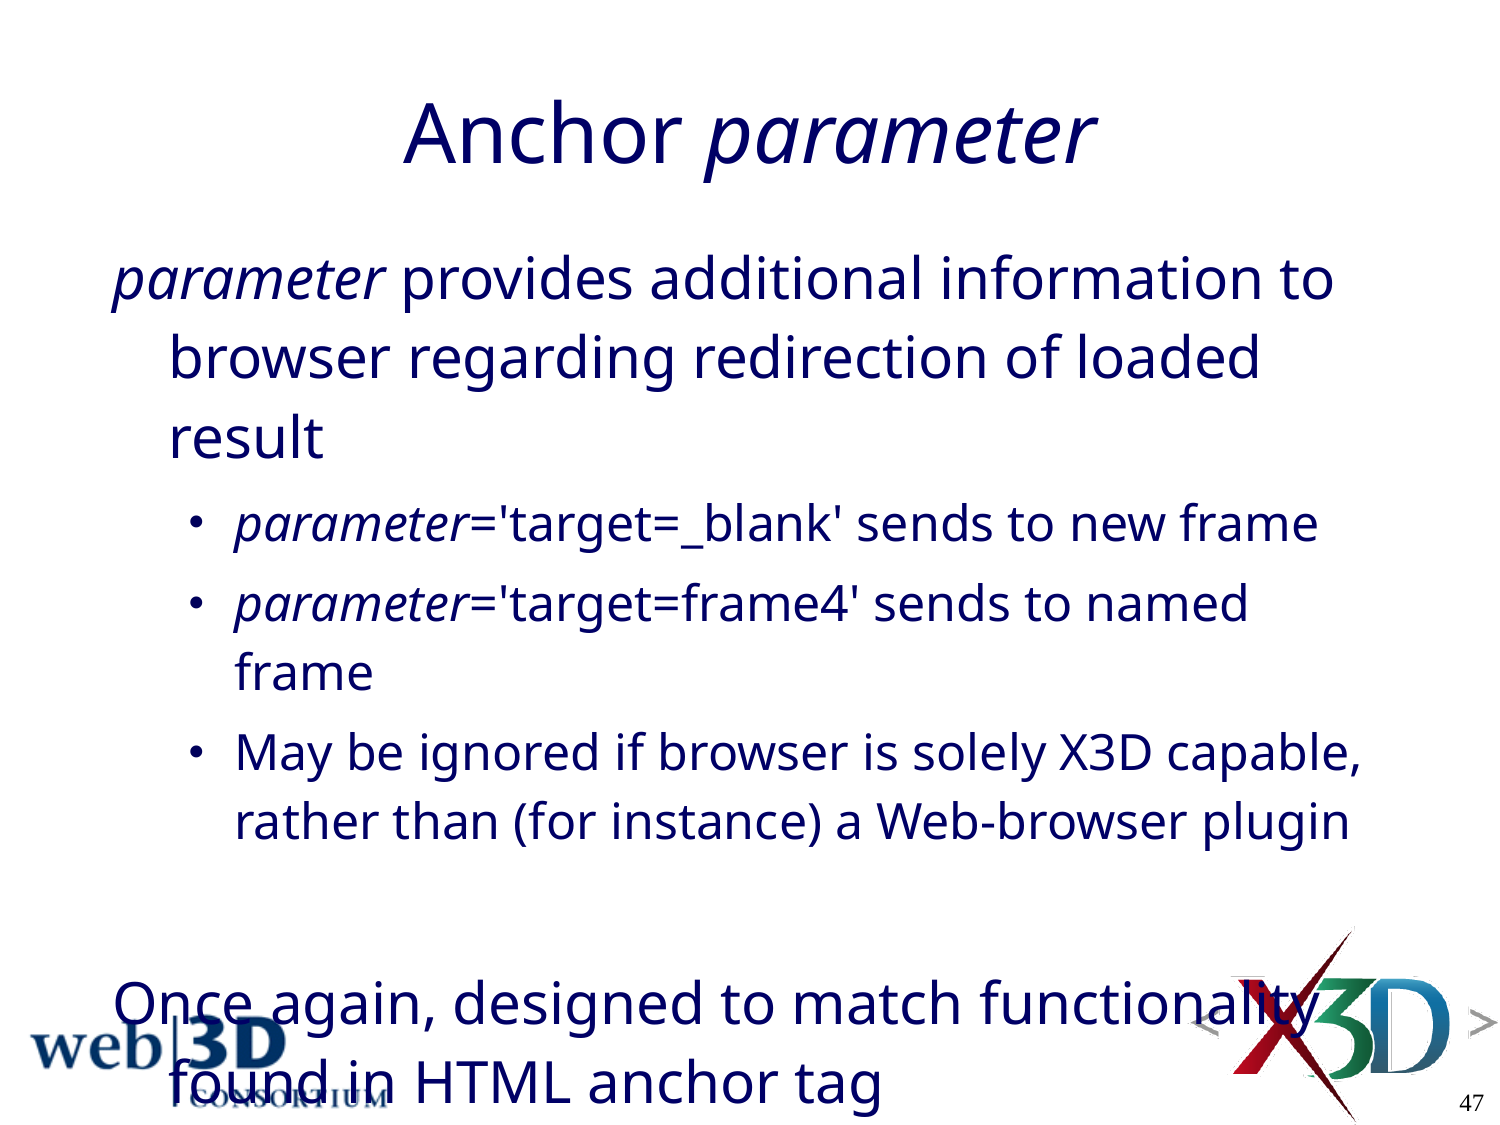

# Anchor parameter
parameter provides additional information to browser regarding redirection of loaded result
parameter='target=_blank' sends to new frame
parameter='target=frame4' sends to named frame
May be ignored if browser is solely X3D capable, rather than (for instance) a Web-browser plugin
Once again, designed to match functionality found in HTML anchor tag